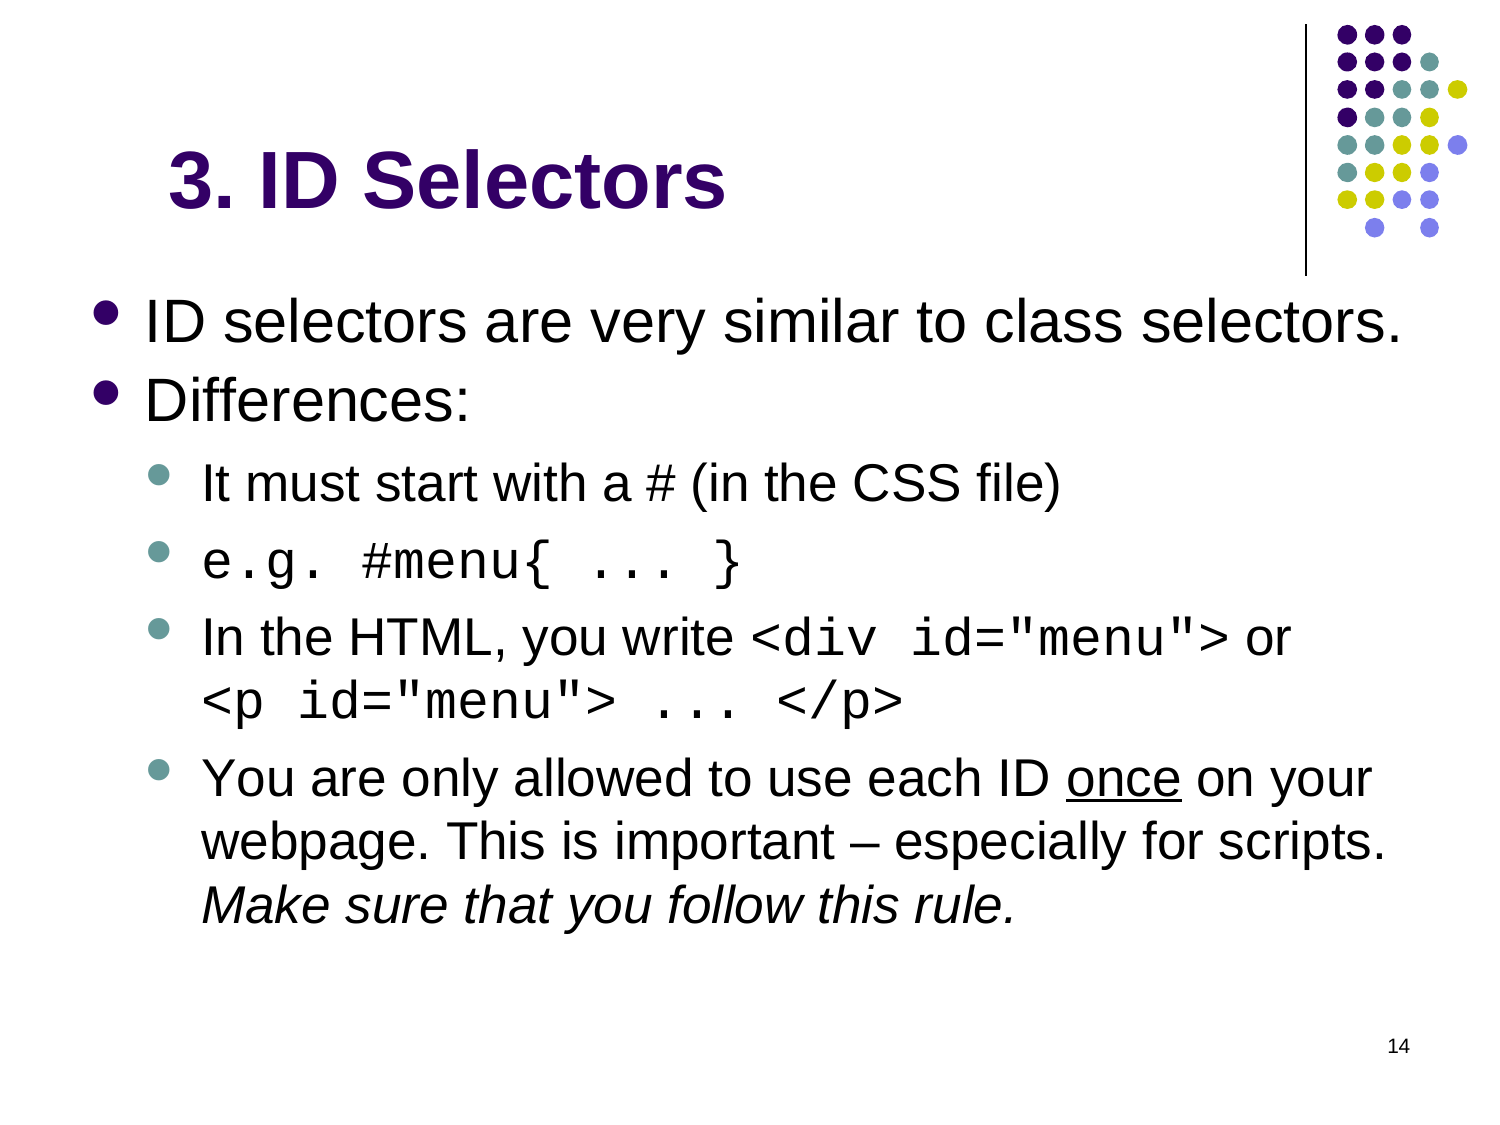

# 3. ID Selectors
ID selectors are very similar to class selectors.
Differences:
It must start with a # (in the CSS file)
e.g. #menu{ ... }
In the HTML, you write <div id="menu"> or
<p id="menu"> ... </p>
You are only allowed to use each ID once on your webpage. This is important – especially for scripts. Make sure that you follow this rule.